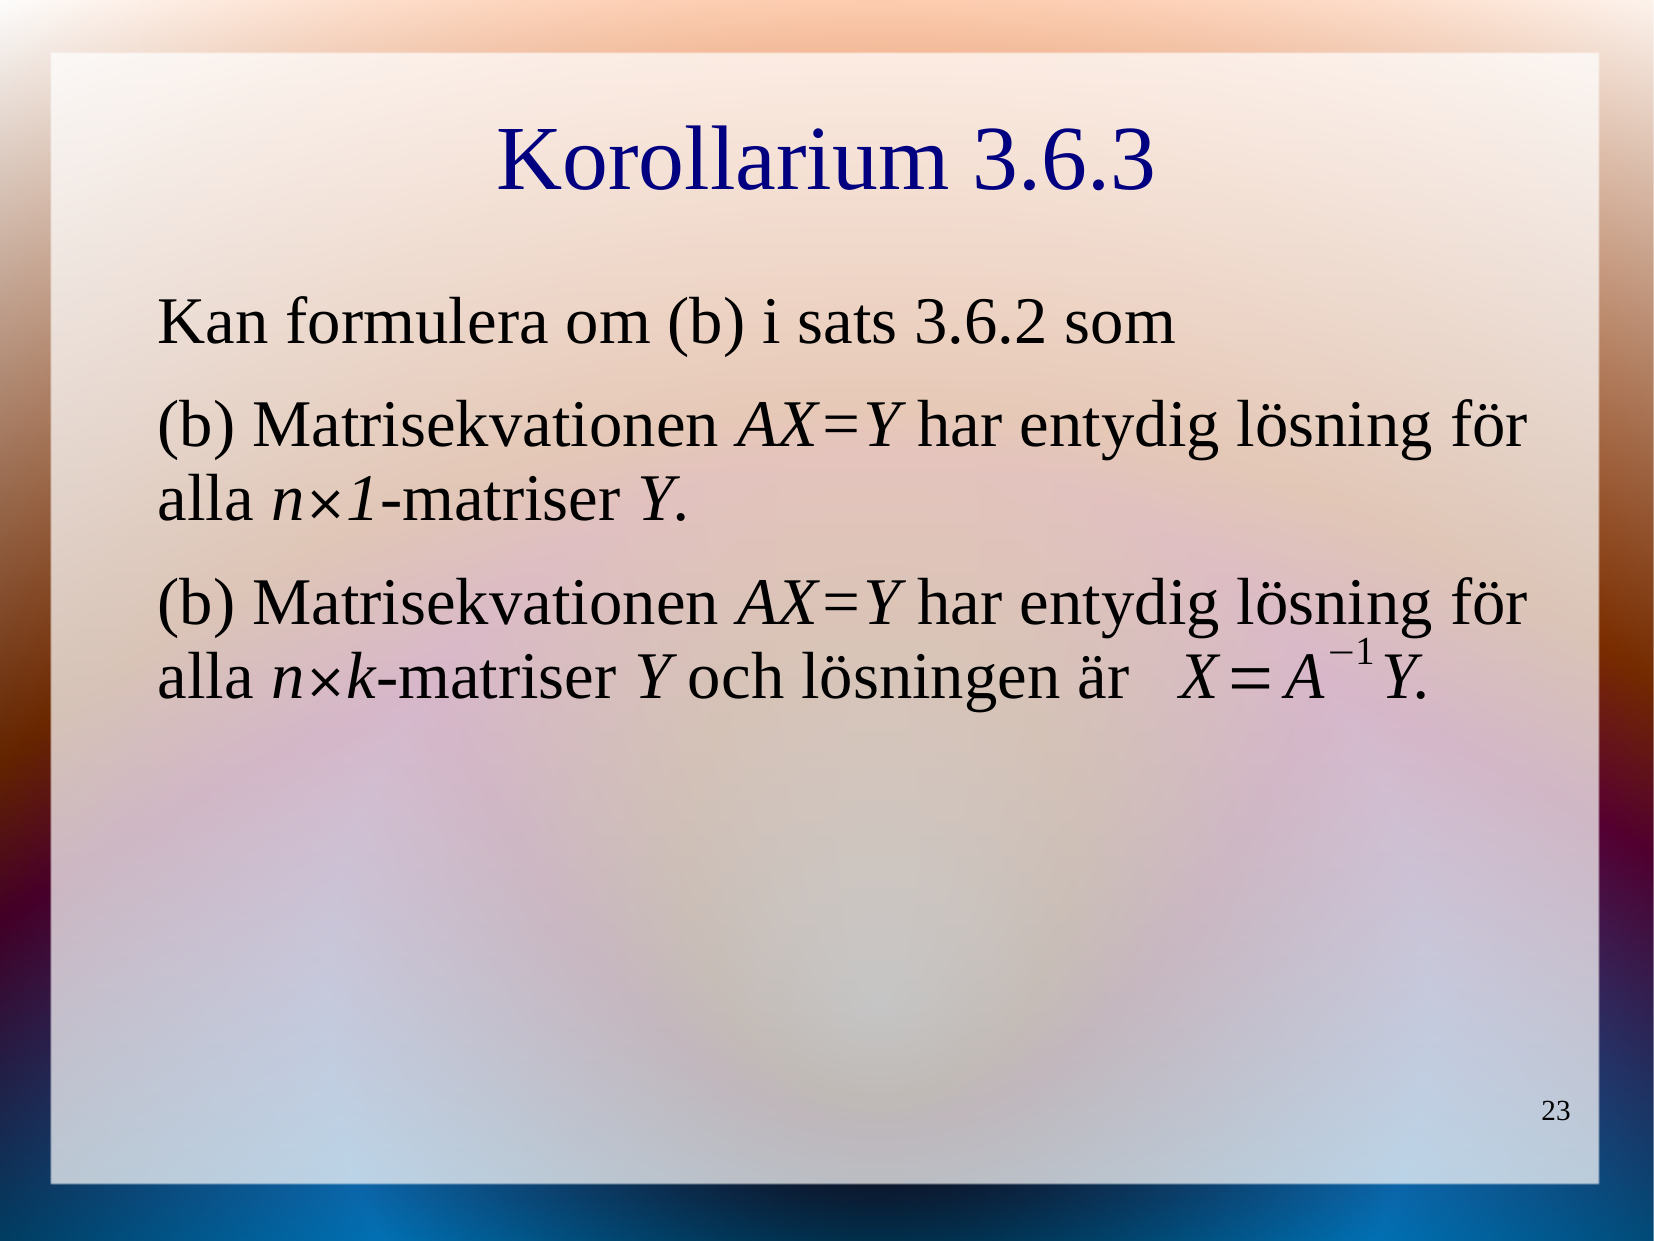

# Korollarium 3.6.3
Kan formulera om (b) i sats 3.6.2 som
(b) Matrisekvationen AX=Y har entydig lösning för alla n⨯1-matriser Y.
(b) Matrisekvationen AX=Y har entydig lösning för alla n⨯k-matriser Y och lösningen är .
23